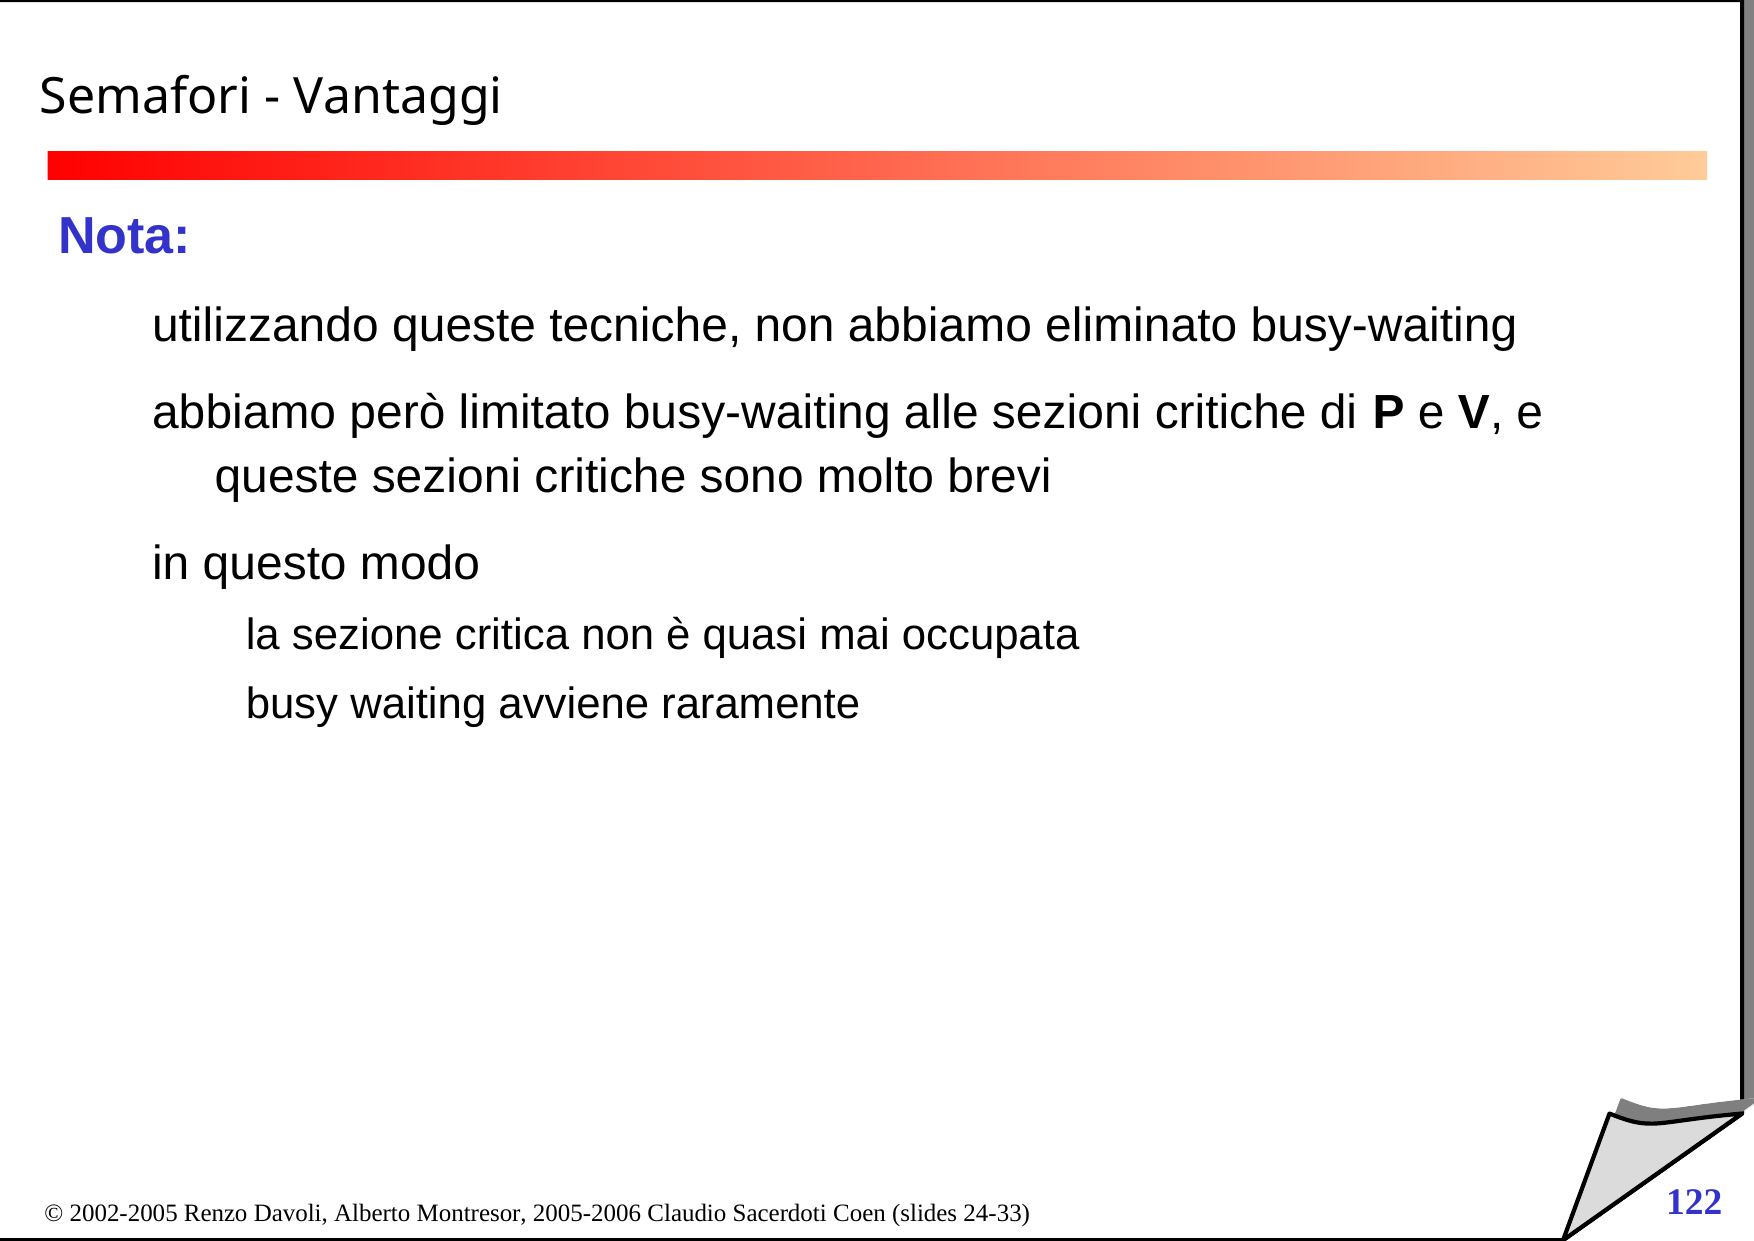

# Semafori - Vantaggi
Nota:
utilizzando queste tecniche, non abbiamo eliminato busy-waiting
abbiamo però limitato busy-waiting alle sezioni critiche di P e V, e queste sezioni critiche sono molto brevi
in questo modo
la sezione critica non è quasi mai occupata
busy waiting avviene raramente